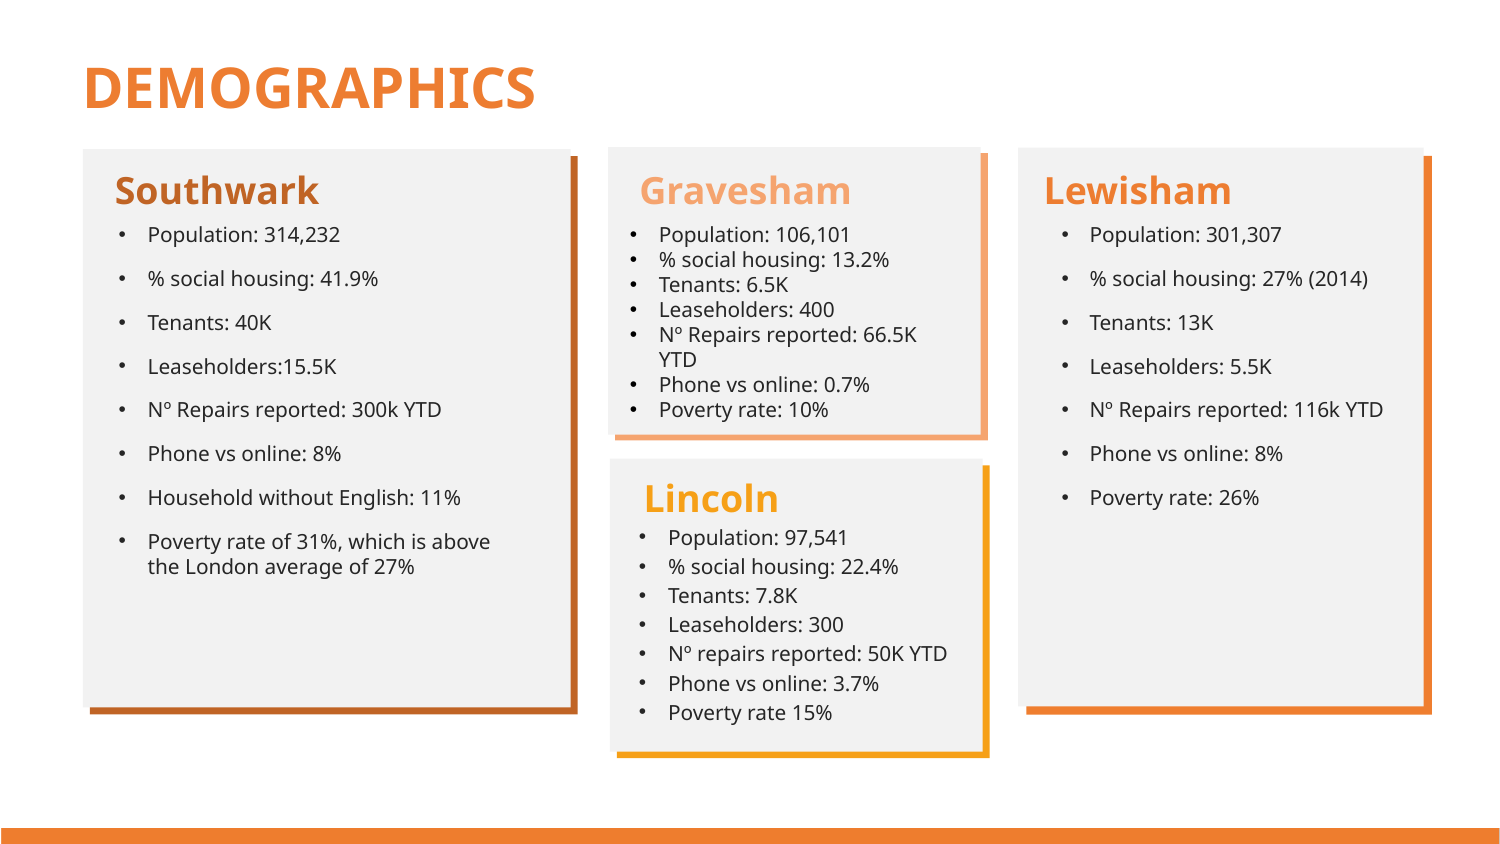

DEMOGRAPHICS
Southwark
Gravesham
Lewisham
Population: 314,232
% social housing: 41.9%
Tenants: 40K
Leaseholders:15.5K
Nº Repairs reported: 300k YTD
Phone vs online: 8%
Household without English: 11%
Poverty rate of 31%, which is above the London average of 27%
Population: 106,101
% social housing: 13.2%
Tenants: 6.5K
Leaseholders: 400
Nº Repairs reported: 66.5K YTD
Phone vs online: 0.7%
Poverty rate: 10%
Population: 301,307
% social housing: 27% (2014)
Tenants: 13K
Leaseholders: 5.5K
Nº Repairs reported: 116k YTD
Phone vs online: 8%
Poverty rate: 26%
Lincoln
Population: 97,541
% social housing: 22.4%
Tenants: 7.8K
Leaseholders: 300
Nº repairs reported: 50K YTD
Phone vs online: 3.7%
Poverty rate 15%